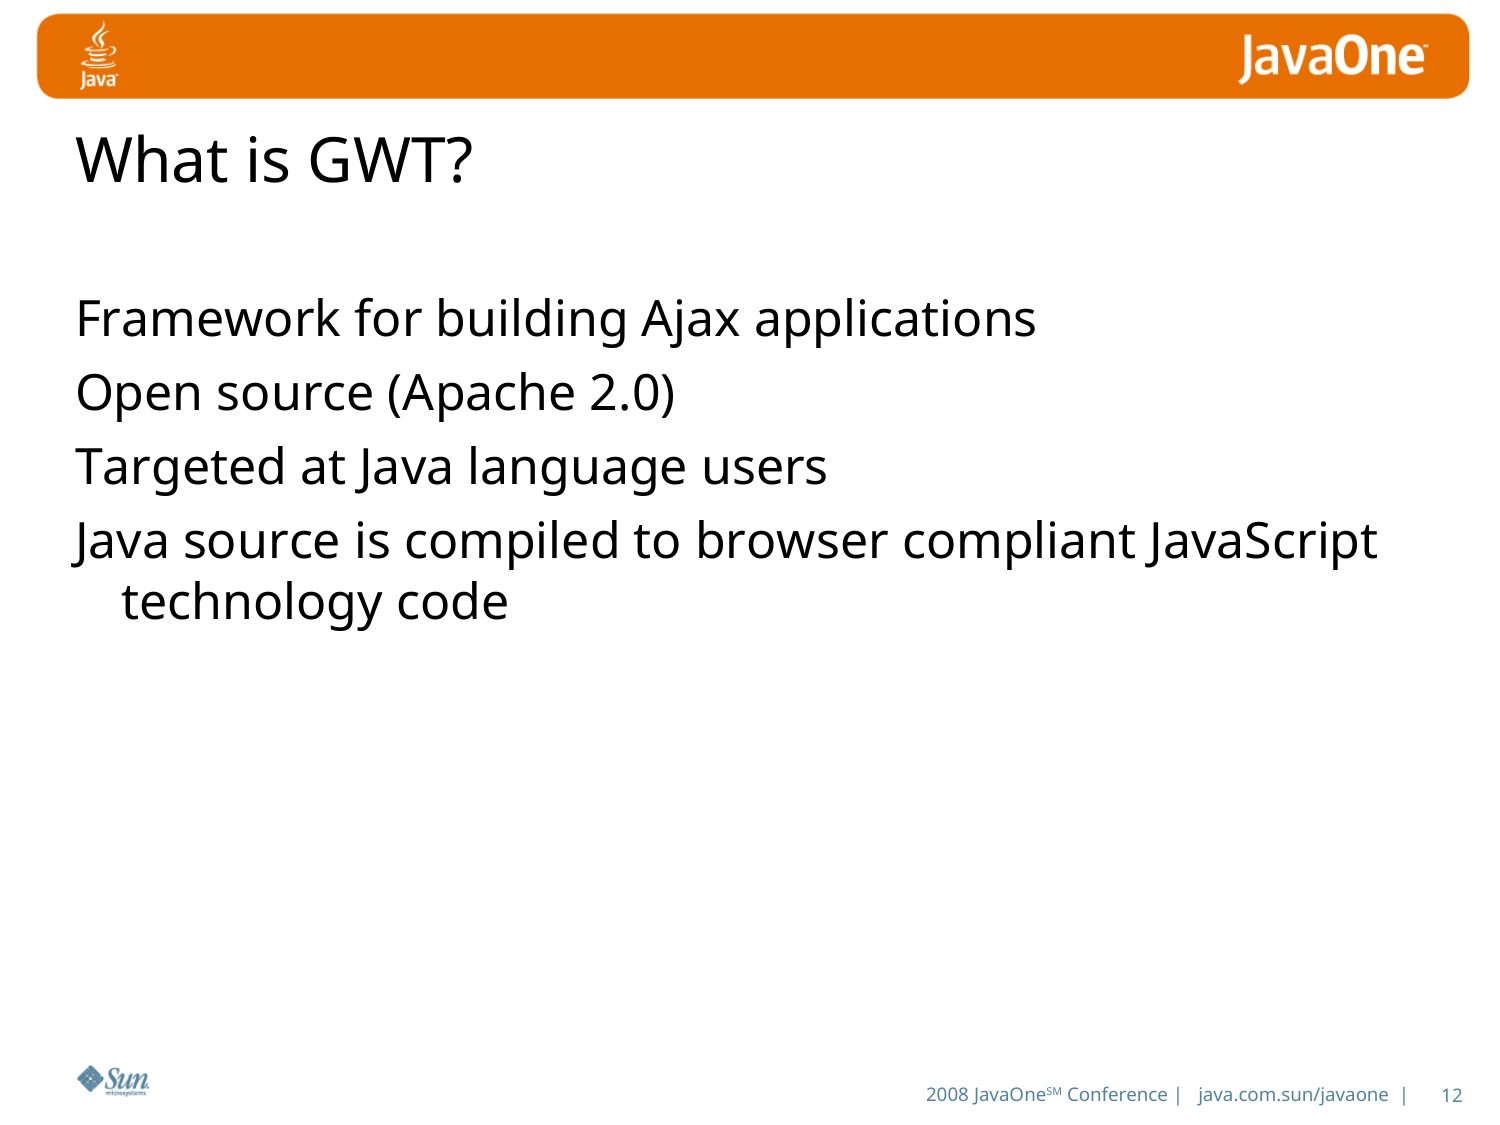

# What is GWT?
Framework for building Ajax applications
Open source (Apache 2.0)
Targeted at Java language users
Java source is compiled to browser compliant JavaScript technology code